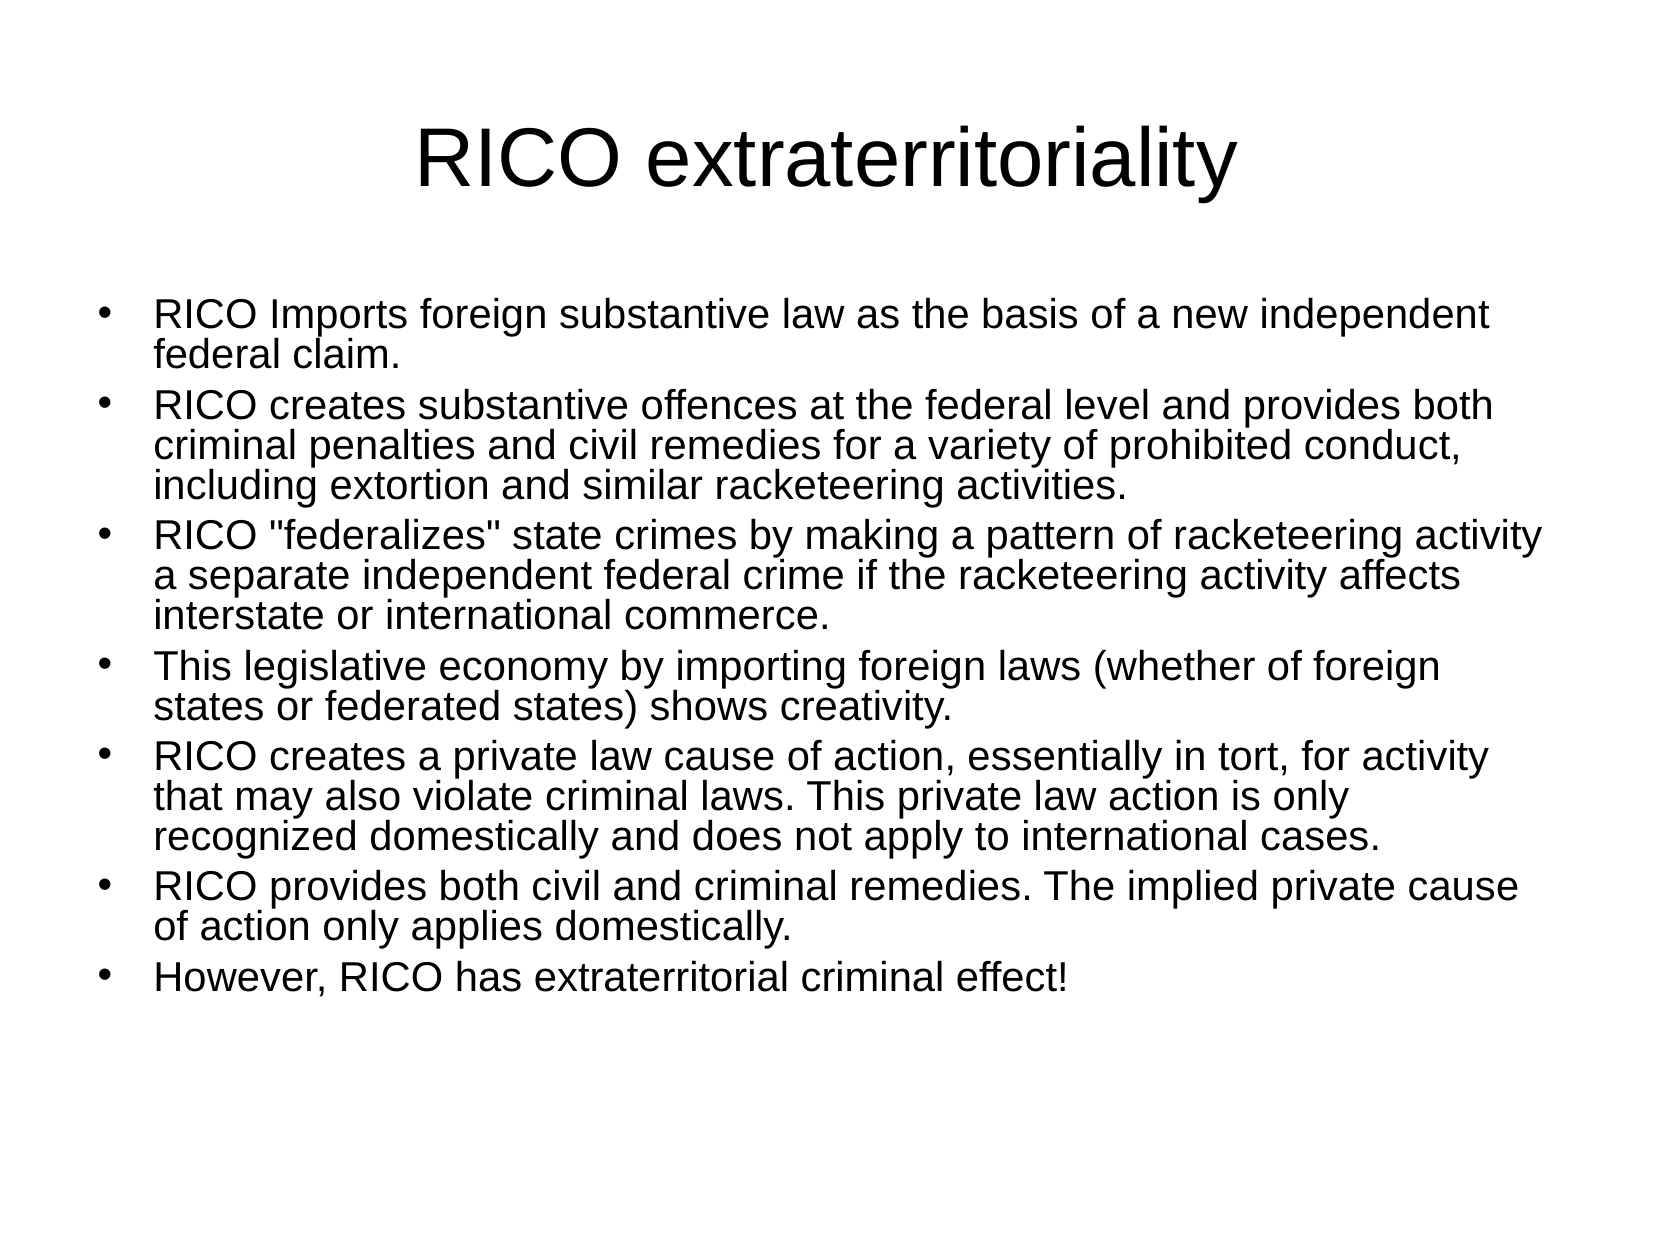

# RICO extraterritoriality
RICO Imports foreign substantive law as the basis of a new independent federal claim.
RICO creates substantive offences at the federal level and provides both criminal penalties and civil remedies for a variety of prohibited conduct, including extortion and similar racketeering activities.
RICO "federalizes" state crimes by making a pattern of racketeering activity a separate independent federal crime if the racketeering activity affects interstate or international commerce.
This legislative economy by importing foreign laws (whether of foreign states or federated states) shows creativity.
RICO creates a private law cause of action, essentially in tort, for activity that may also violate criminal laws. This private law action is only recognized domestically and does not apply to international cases.
RICO provides both civil and criminal remedies. The implied private cause of action only applies domestically.
However, RICO has extraterritorial criminal effect!